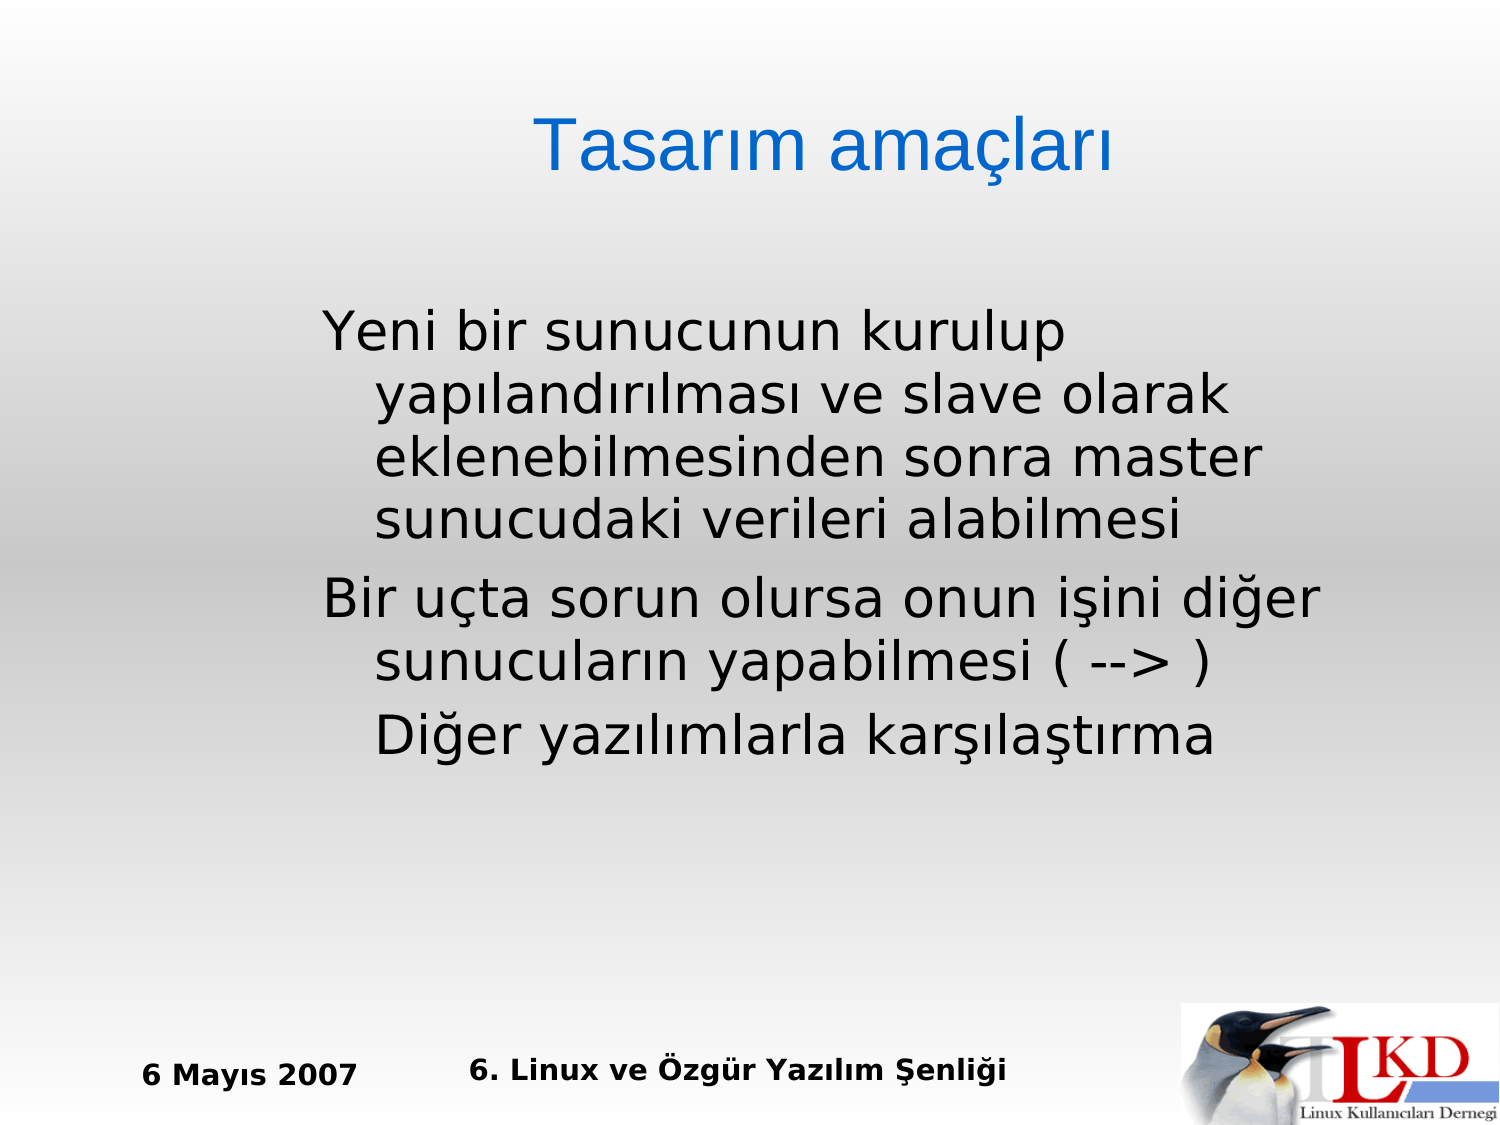

# Tasarım amaçları
Yeni bir sunucunun kurulup yapılandırılması ve slave olarak eklenebilmesinden sonra master sunucudaki verileri alabilmesi
Bir uçta sorun olursa onun işini diğer sunucuların yapabilmesi ( --> )
Diğer yazılımlarla karşılaştırma